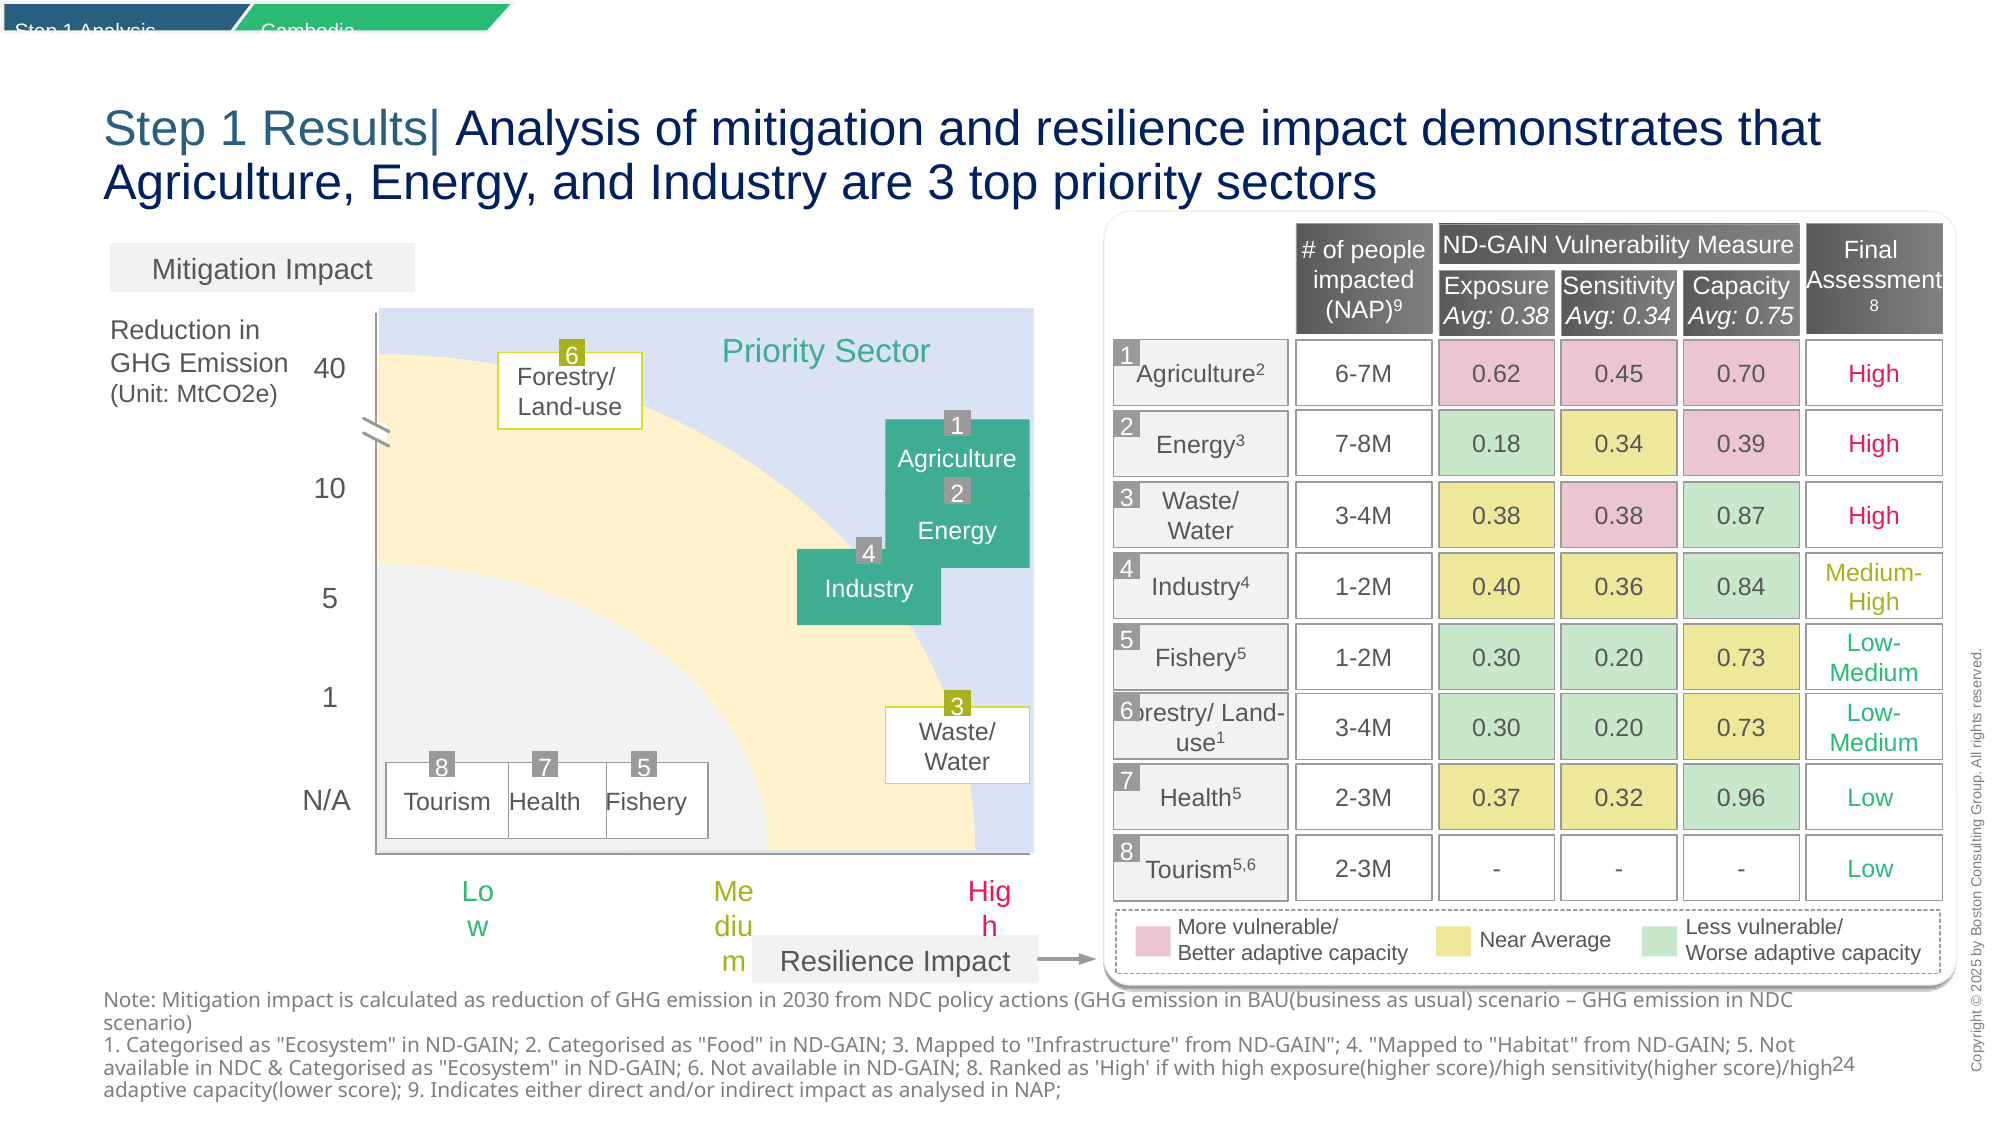

Step 1 Analysis
Cambodia
# Step 1 Results| Analysis of mitigation and resilience impact demonstrates that Agriculture, Energy, and Industry are 3 top priority sectors
# of people impacted
(NAP)9
Final
Assessment8
ND-GAIN Vulnerability Measure
Exposure
Avg: 0.38
Sensitivity
Avg: 0.34
Capacity
Avg: 0.75
Agriculture2
1
6-7M
0.62
0.45
0.70
High
7-8M
0.18
0.34
0.39
High
2
Energy3
3
Waste/
Water
3-4M
0.38
0.38
0.87
High
4
Industry4
1-2M
0.40
0.36
0.84
Medium-High
5
1-2M
0.30
0.20
0.73
Low- Medium
Fishery5
Forestry/ Land-use1
3-4M
0.30
0.20
0.73
Low- Medium
6
2-3M
0.37
0.32
0.96
Low
Health5
7
2-3M
-
-
-
Low
Tourism5,6
8
Mitigation Impact
Reduction in GHG Emission
(Unit: MtCO2e)
Priority Sector
6
40
Forestry/
Land-use
1
Agriculture
10
2
Energy
4
Industry
5
1
3
Waste/
Water
8
7
5
Tourism
Health
Fishery
N/A
Low
Medium
High
More vulnerable/
Better adaptive capacity
Near Average
Less vulnerable/
Worse adaptive capacity
Resilience Impact
Note: Mitigation impact is calculated as reduction of GHG emission in 2030 from NDC policy actions (GHG emission in BAU(business as usual) scenario – GHG emission in NDC scenario)
1. Categorised as "Ecosystem" in ND-GAIN; 2. Categorised as "Food" in ND-GAIN; 3. Mapped to "Infrastructure" from ND-GAIN"; 4. "Mapped to "Habitat" from ND-GAIN; 5. Not available in NDC & Categorised as "Ecosystem" in ND-GAIN; 6. Not available in ND-GAIN; 8. Ranked as 'High' if with high exposure(higher score)/high sensitivity(higher score)/high adaptive capacity(lower score); 9. Indicates either direct and/or indirect impact as analysed in NAP;